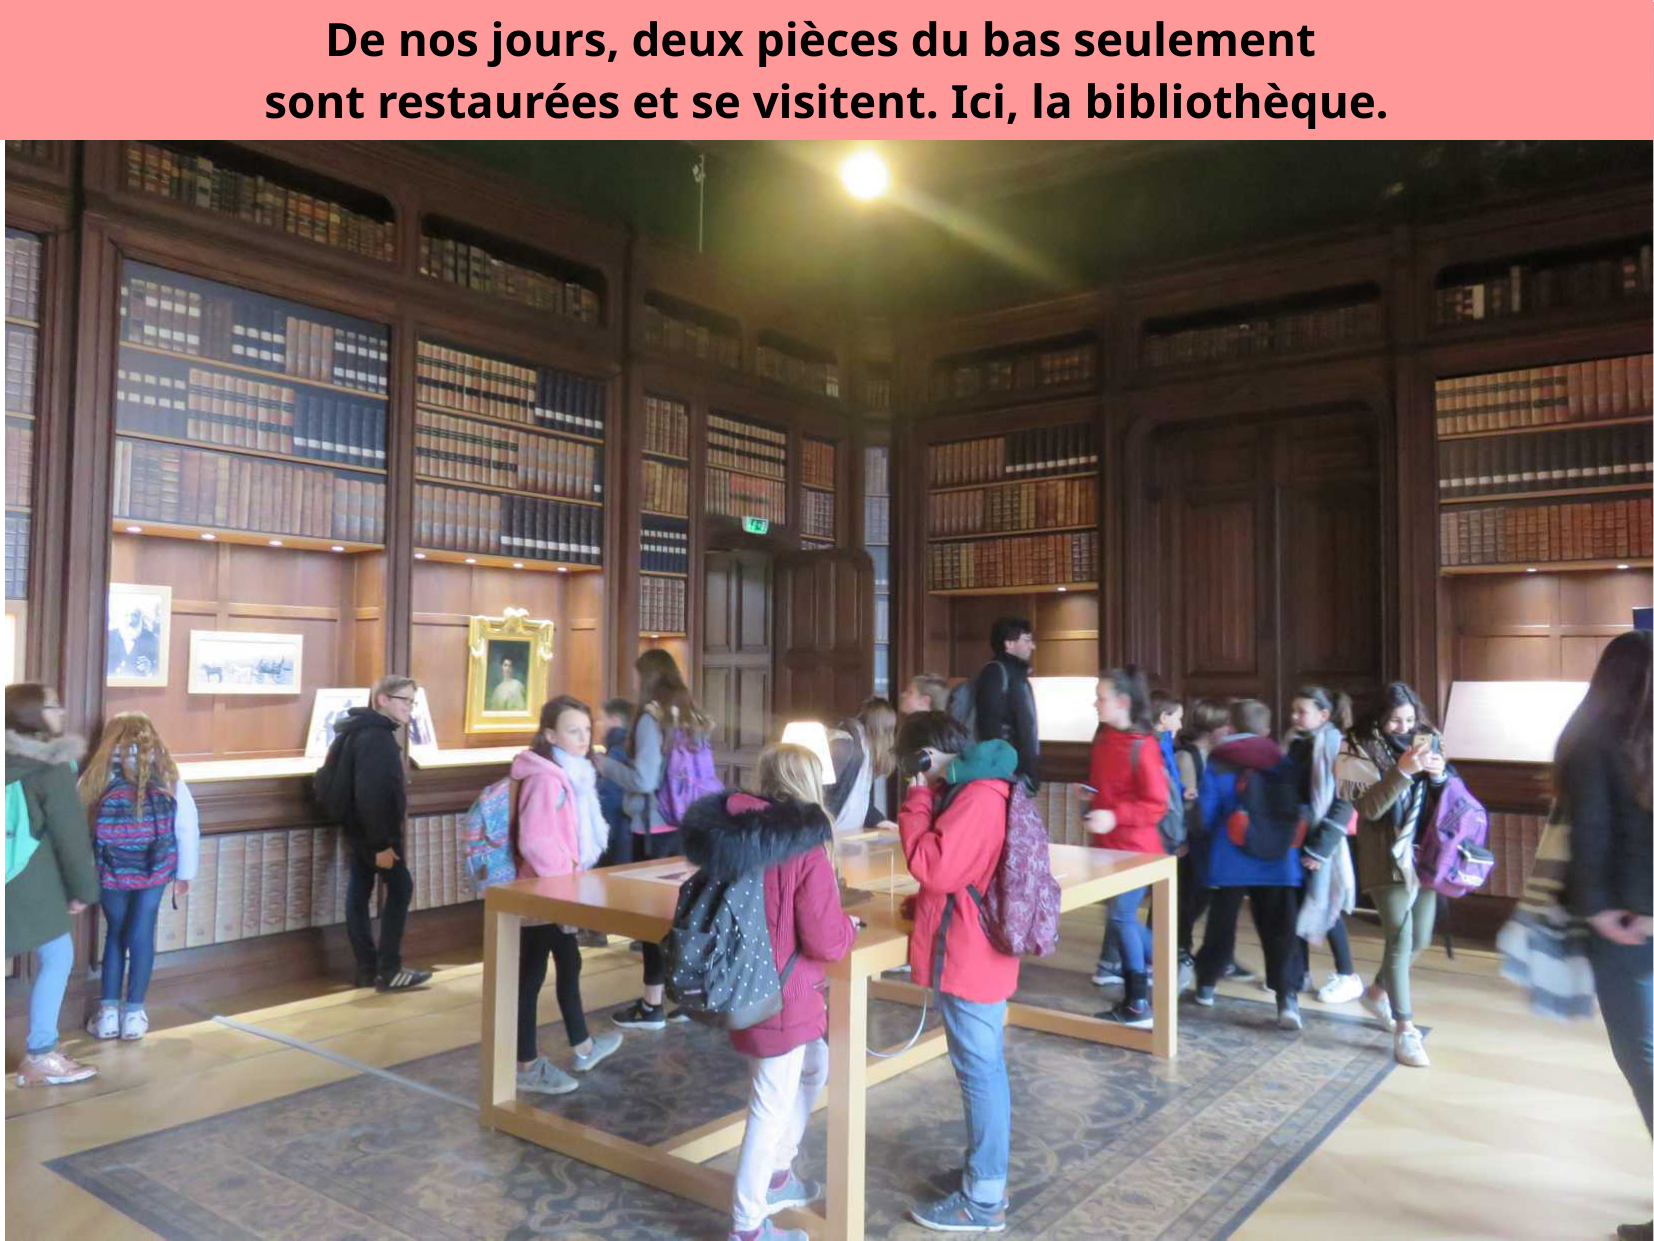

De nos jours, deux pièces du bas seulement
sont restaurées et se visitent. Ici, la bibliothèque.